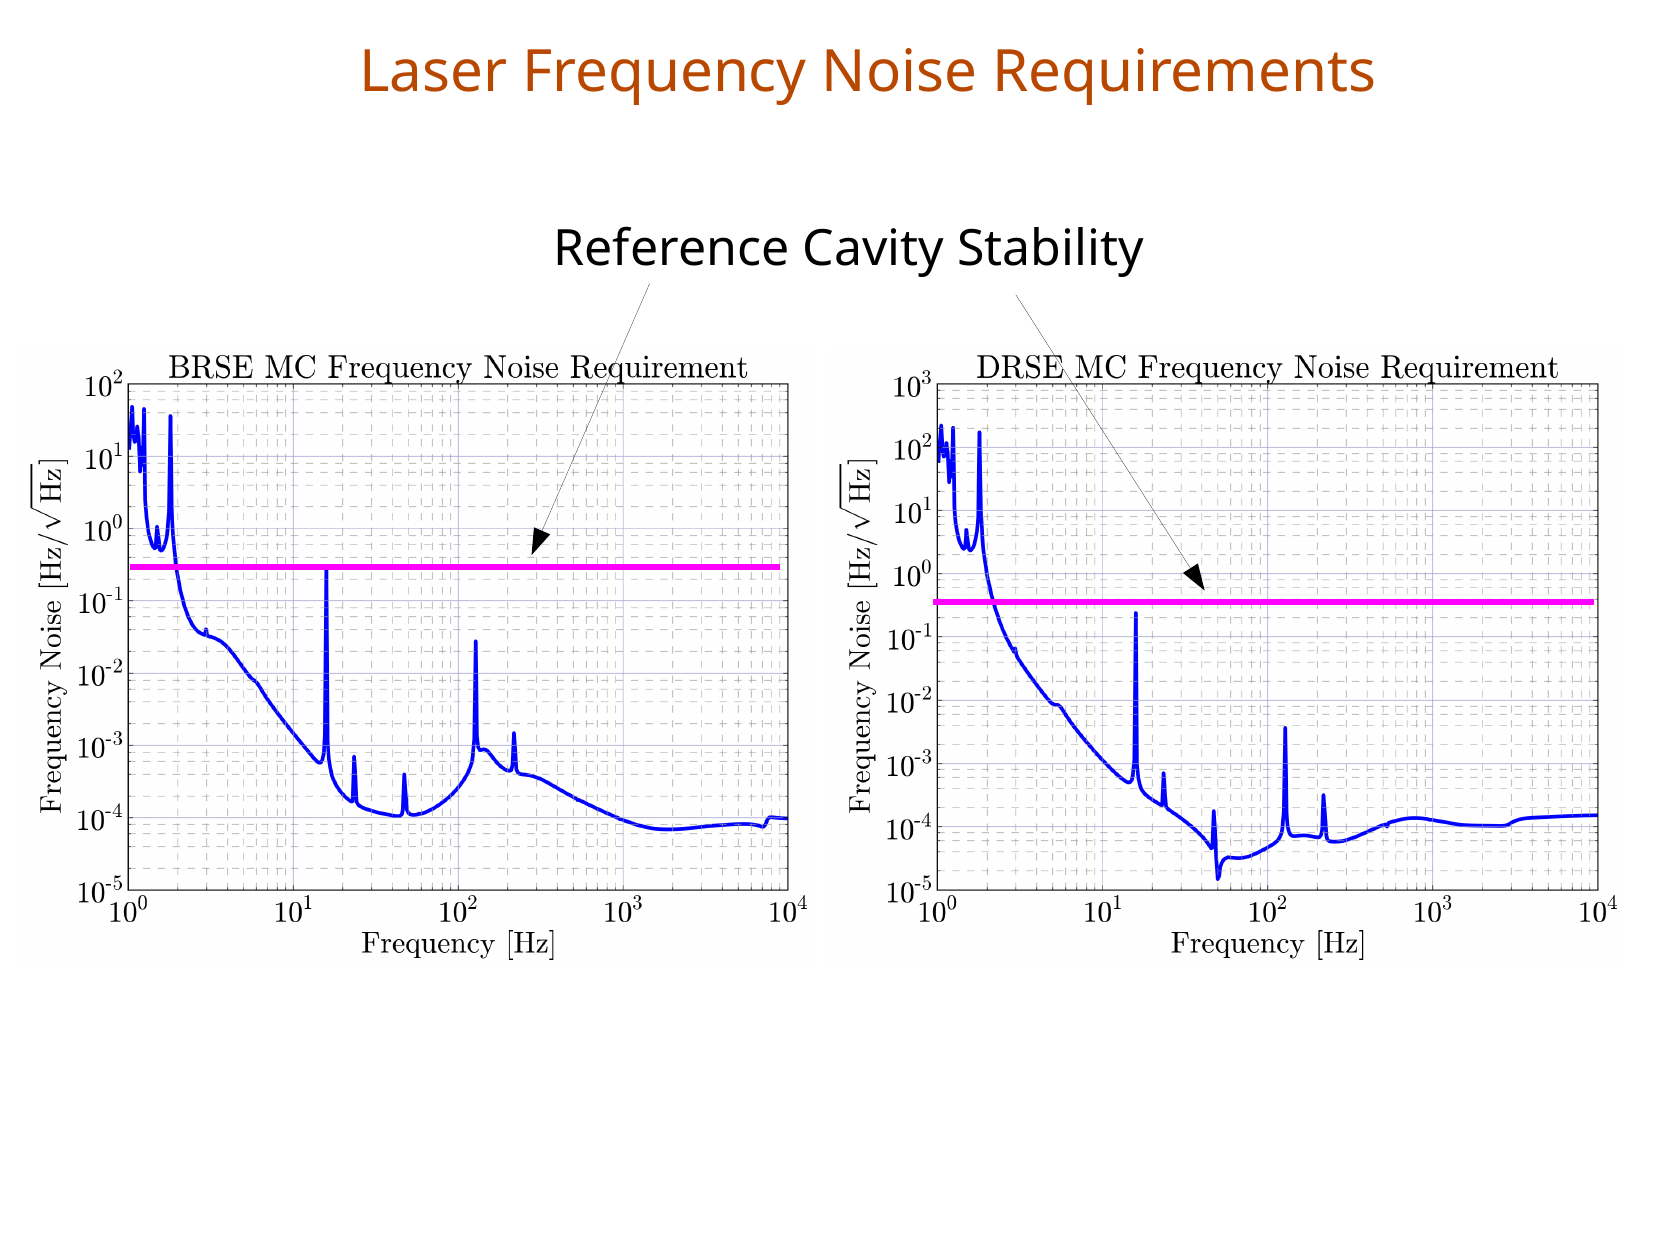

Laser Frequency Noise Requirements
Reference Cavity Stability